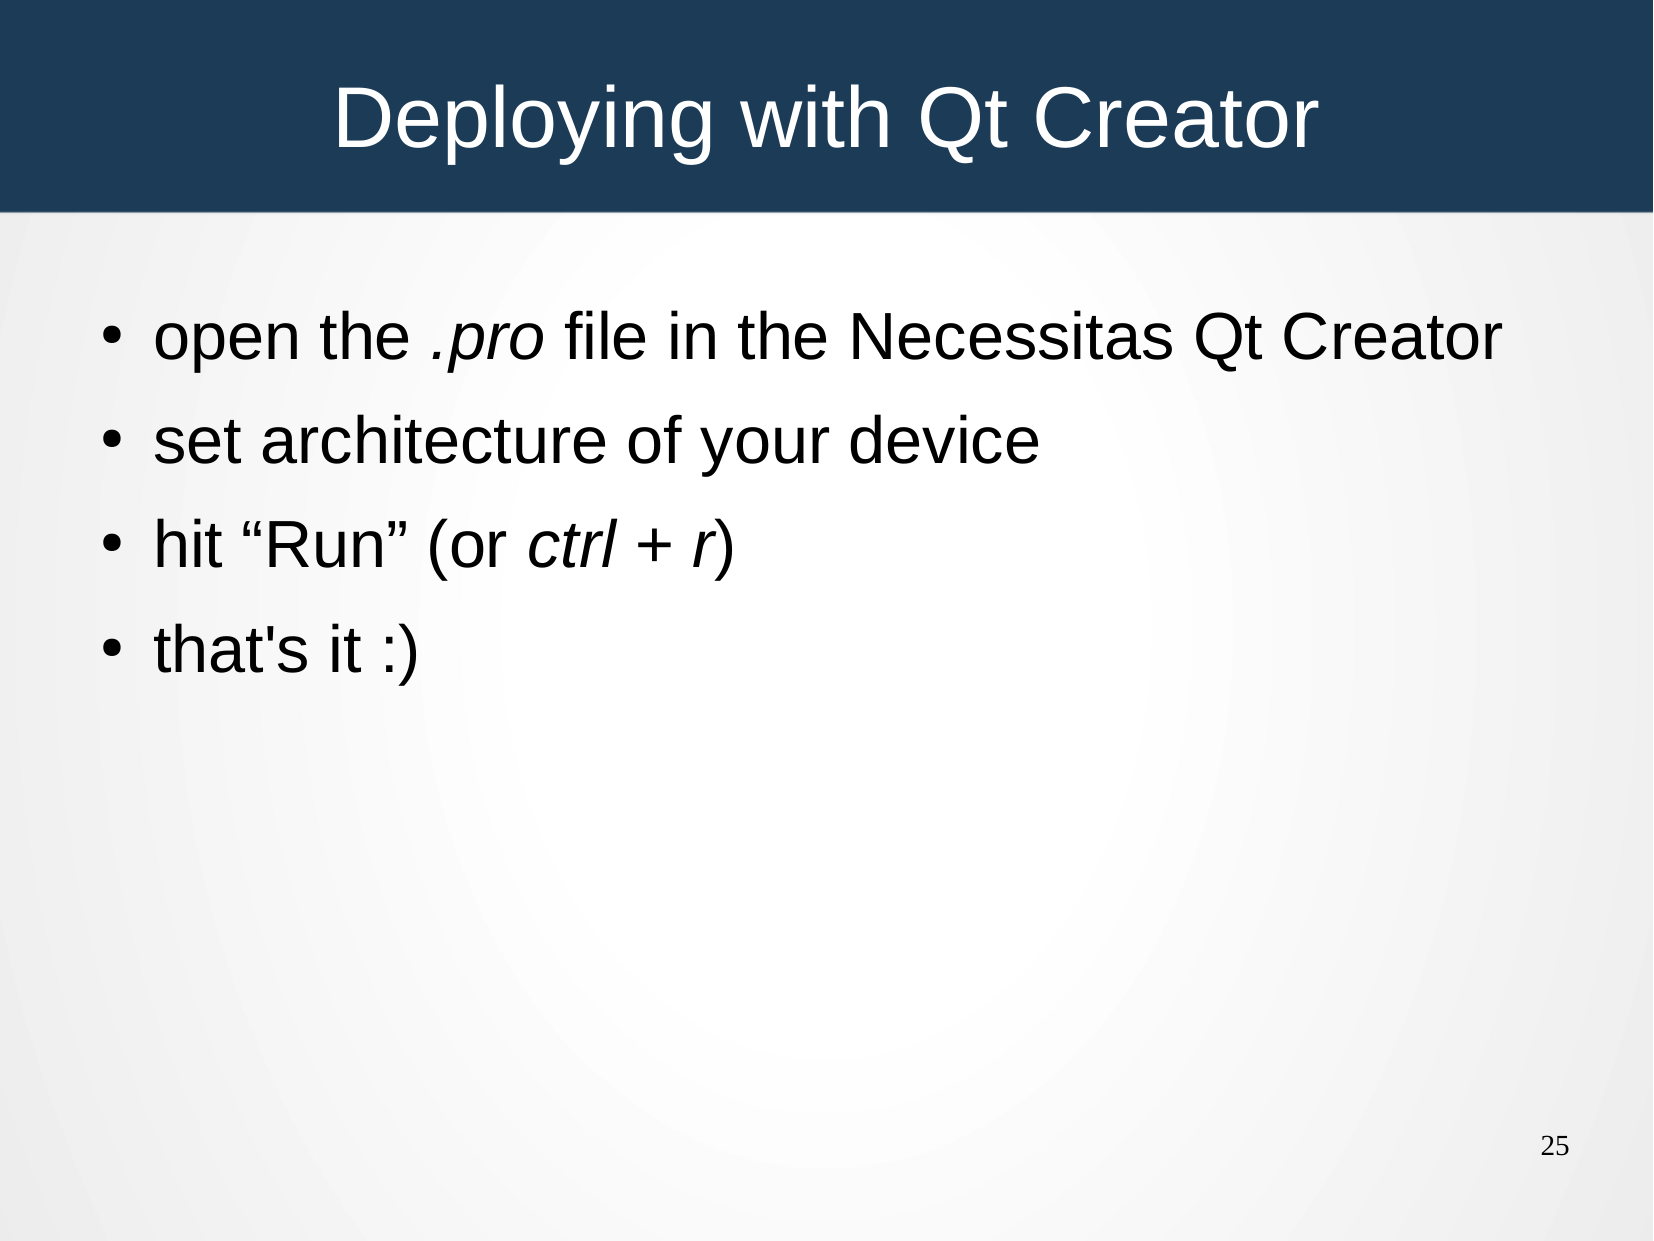

# Deploying with Qt Creator
open the .pro file in the Necessitas Qt Creator
set architecture of your device
hit “Run” (or ctrl + r)
that's it :)
25